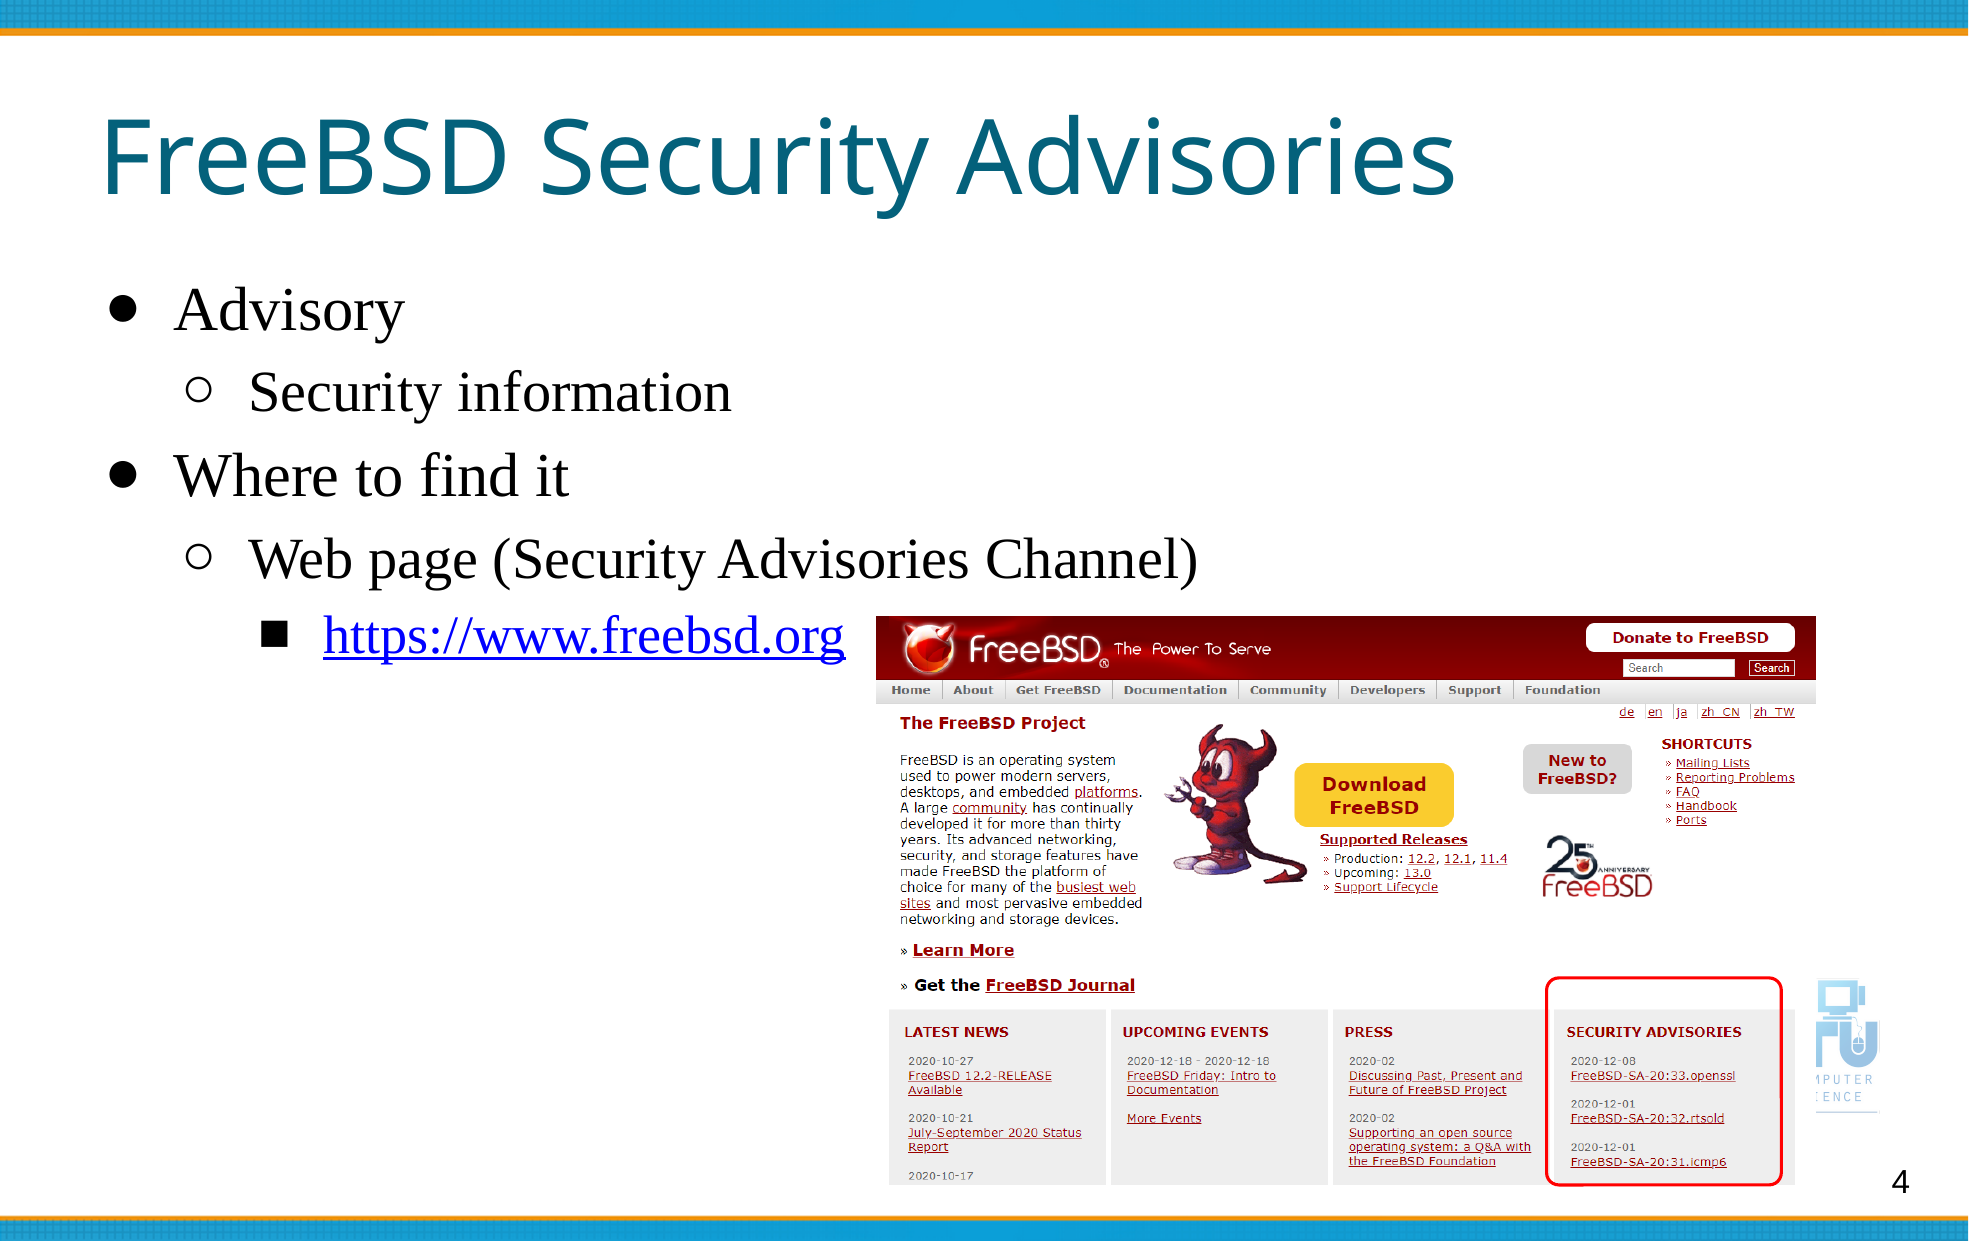

# FreeBSD Security Advisories
Advisory
Security information
Where to find it
Web page (Security Advisories Channel)
https://www.freebsd.org